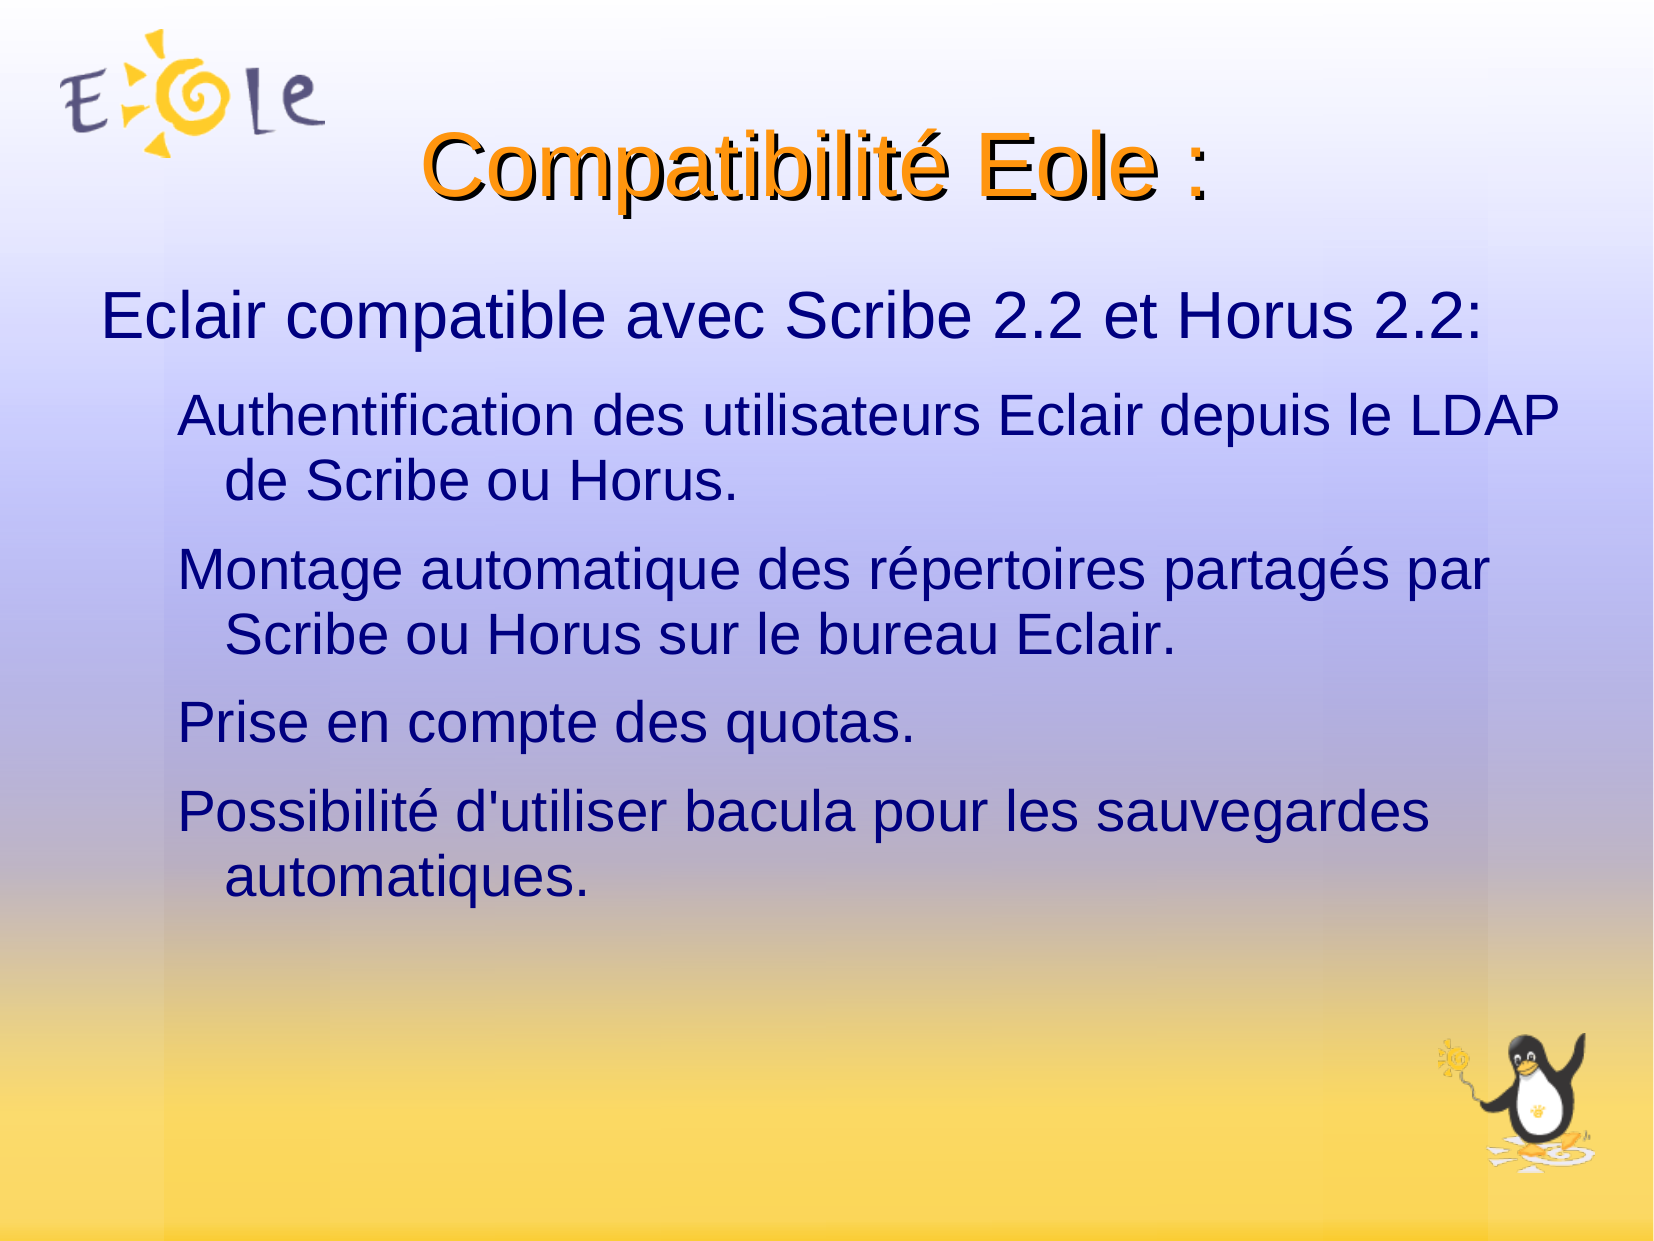

# Compatibilité Eole :
Eclair compatible avec Scribe 2.2 et Horus 2.2:
Authentification des utilisateurs Eclair depuis le LDAP de Scribe ou Horus.
Montage automatique des répertoires partagés par Scribe ou Horus sur le bureau Eclair.
Prise en compte des quotas.
Possibilité d'utiliser bacula pour les sauvegardes automatiques.